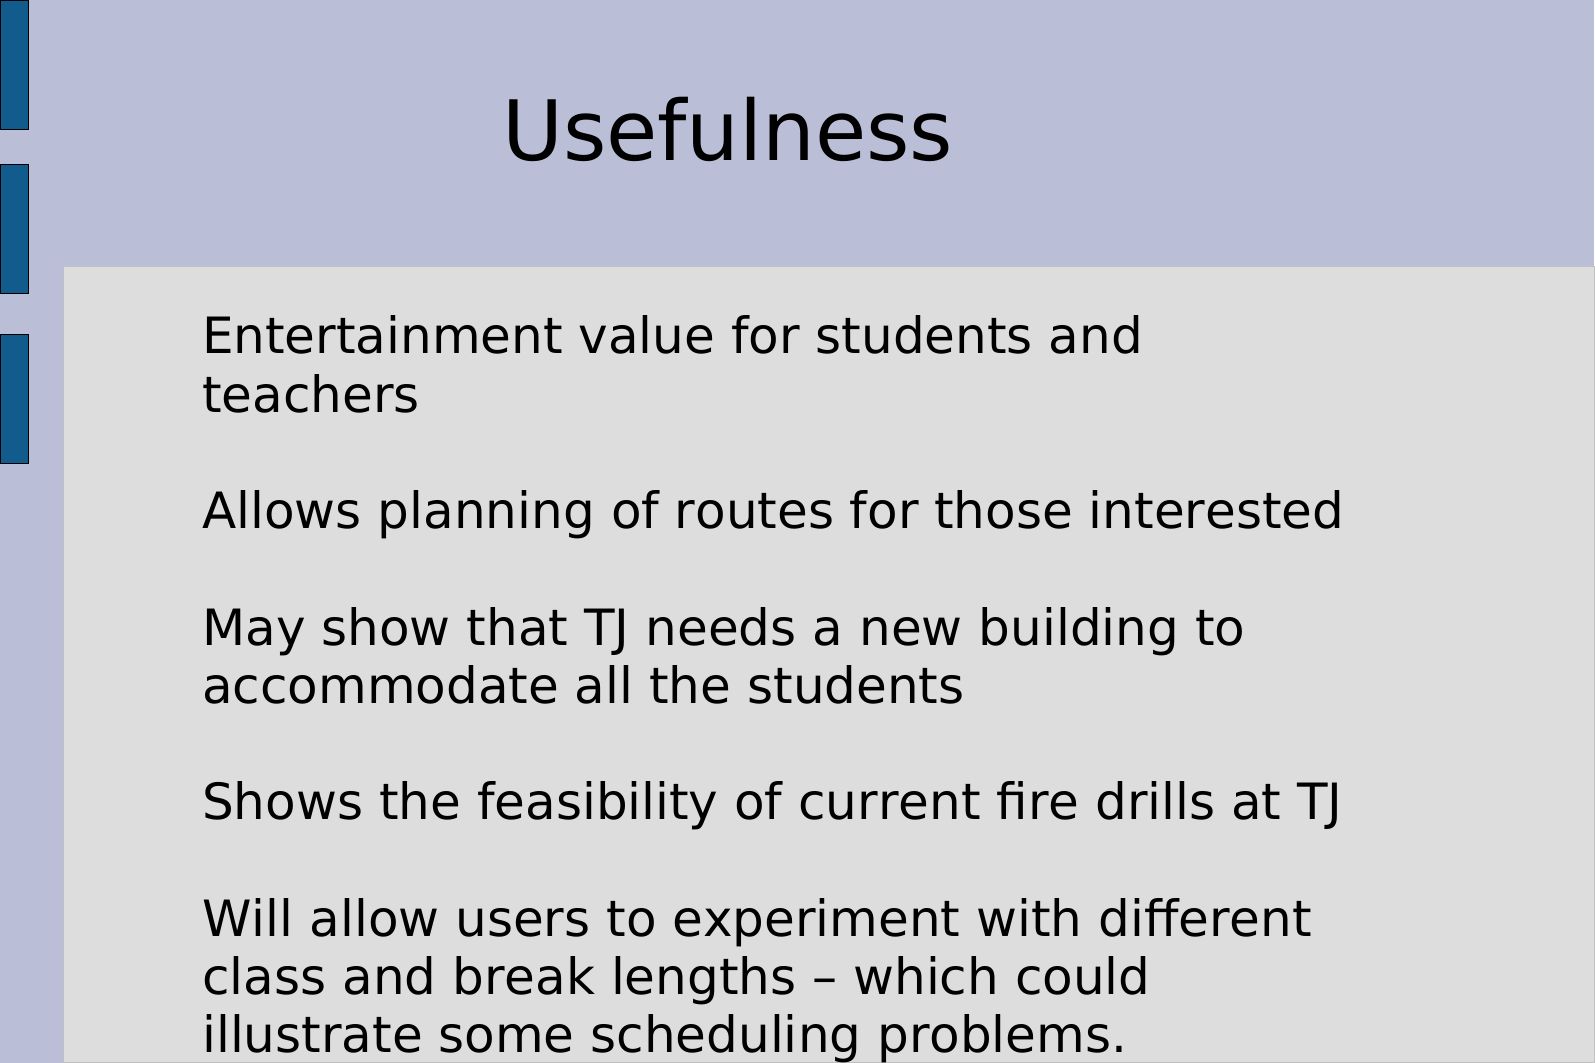

Usefulness
Entertainment value for students and teachers
Allows planning of routes for those interested
May show that TJ needs a new building to accommodate all the students
Shows the feasibility of current fire drills at TJ
Will allow users to experiment with different class and break lengths – which could illustrate some scheduling problems.